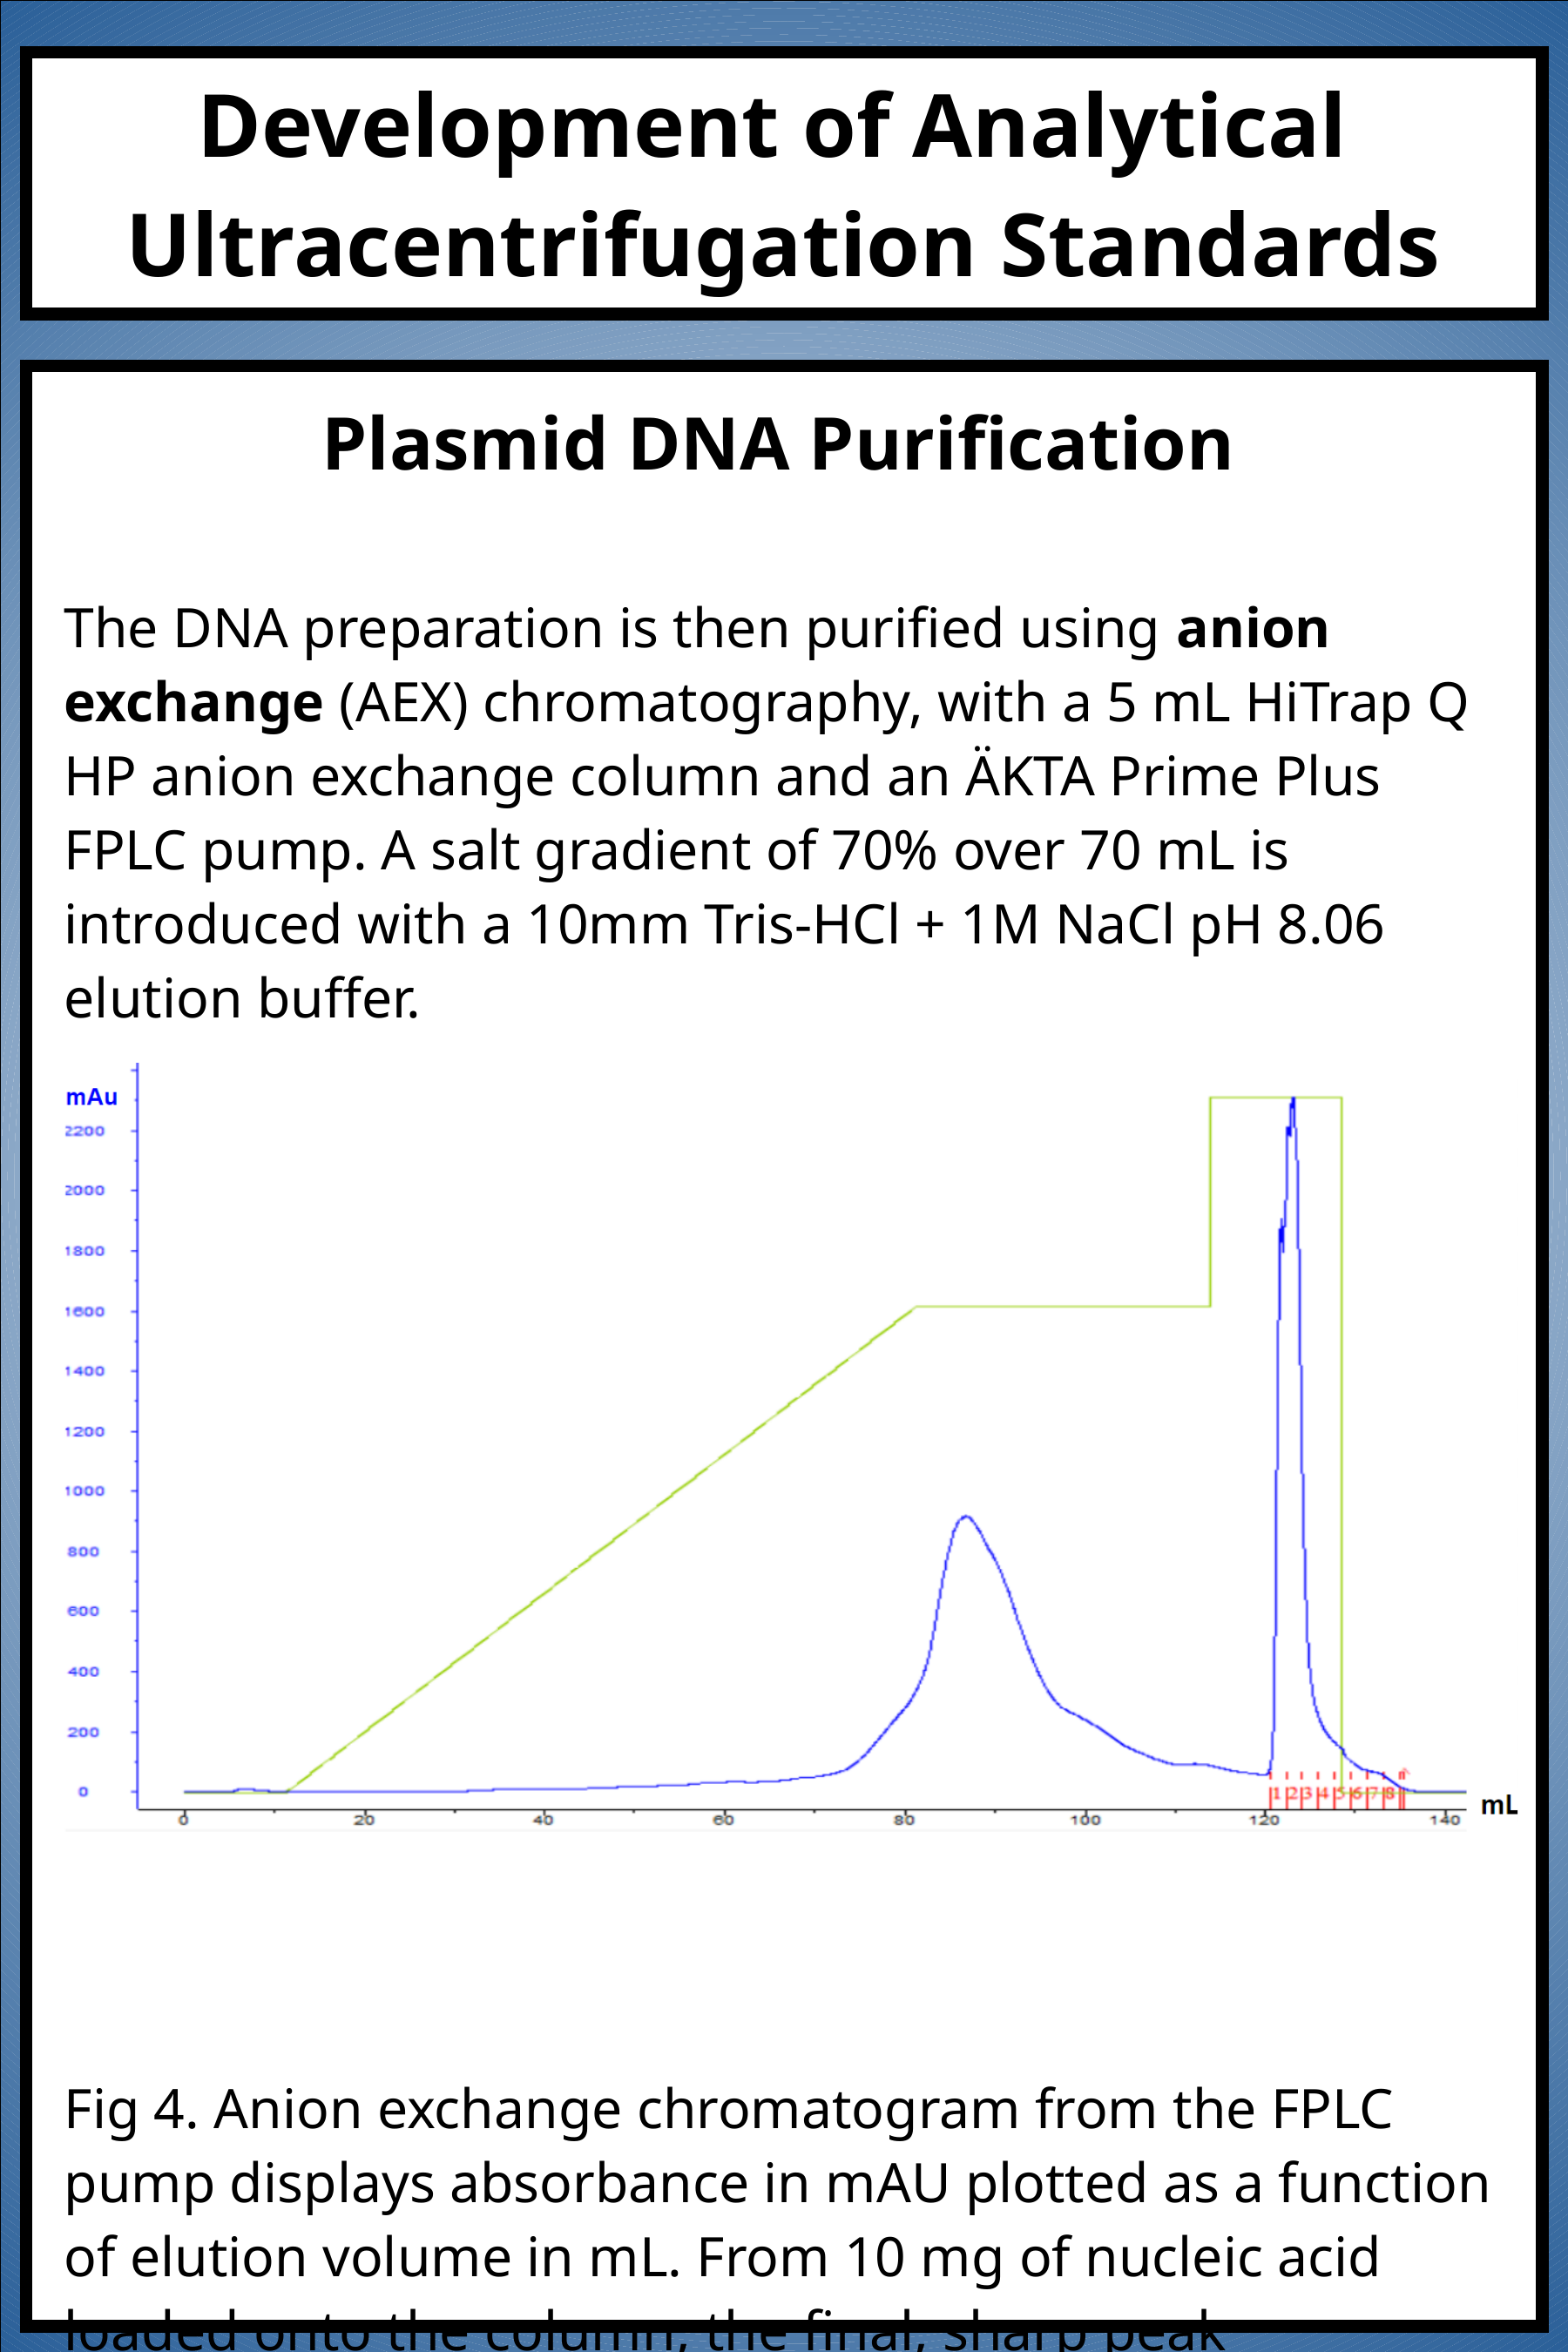

Development of Analytical
Ultracentrifugation Standards
Plasmid DNA Purification
The DNA preparation is then purified using anion exchange (AEX) chromatography, with a 5 mL HiTrap Q HP anion exchange column and an ÄKTA Prime Plus FPLC pump. A salt gradient of 70% over 70 mL is introduced with a 10mm Tris-HCl + 1M NaCl pH 8.06 elution buffer.
Fig 4. Anion exchange chromatogram from the FPLC pump displays absorbance in mAU plotted as a function of elution volume in mL. From 10 mg of nucleic acid loaded onto the column, the final, sharp peak corresponds to plasmid DNA, which has a peak volume of 5861.08 mAU·mL.